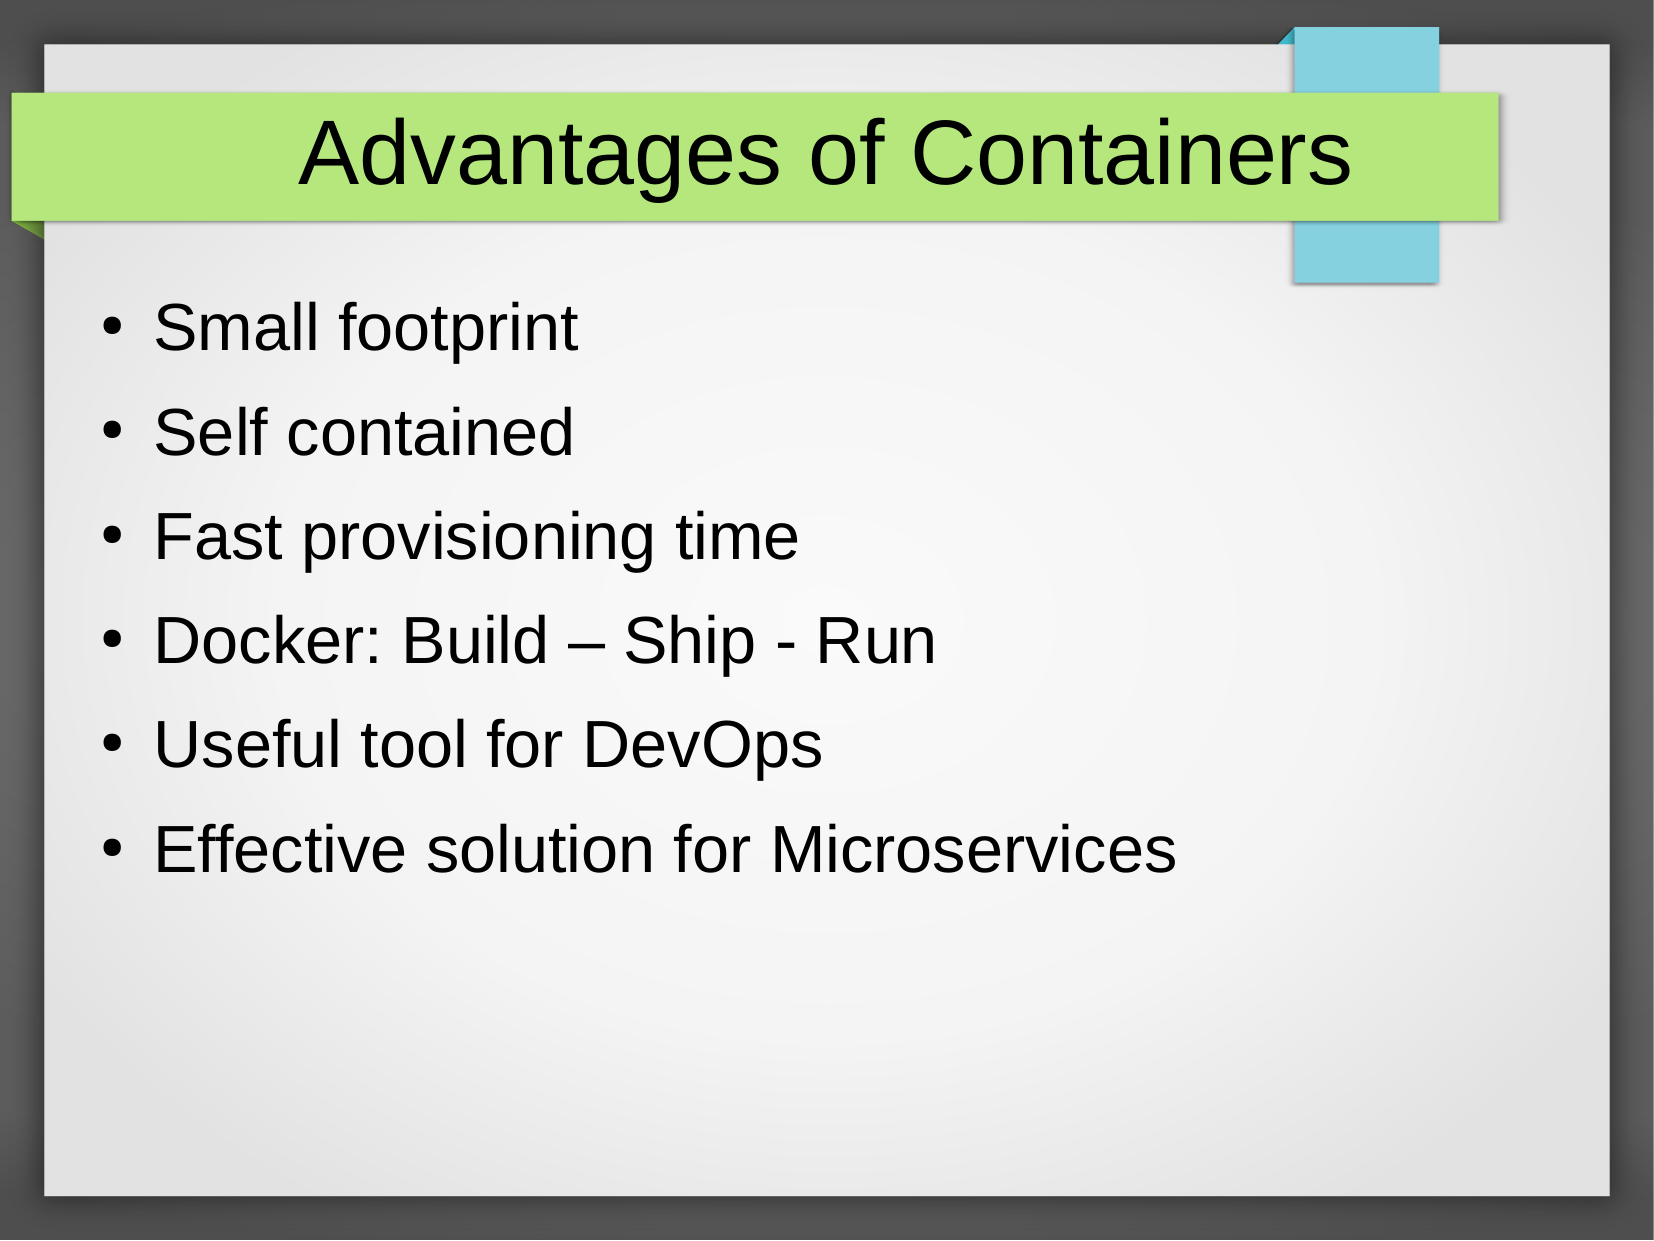

# Advantages of Containers
Small footprint
Self contained
Fast provisioning time
Docker: Build – Ship - Run
Useful tool for DevOps
Effective solution for Microservices